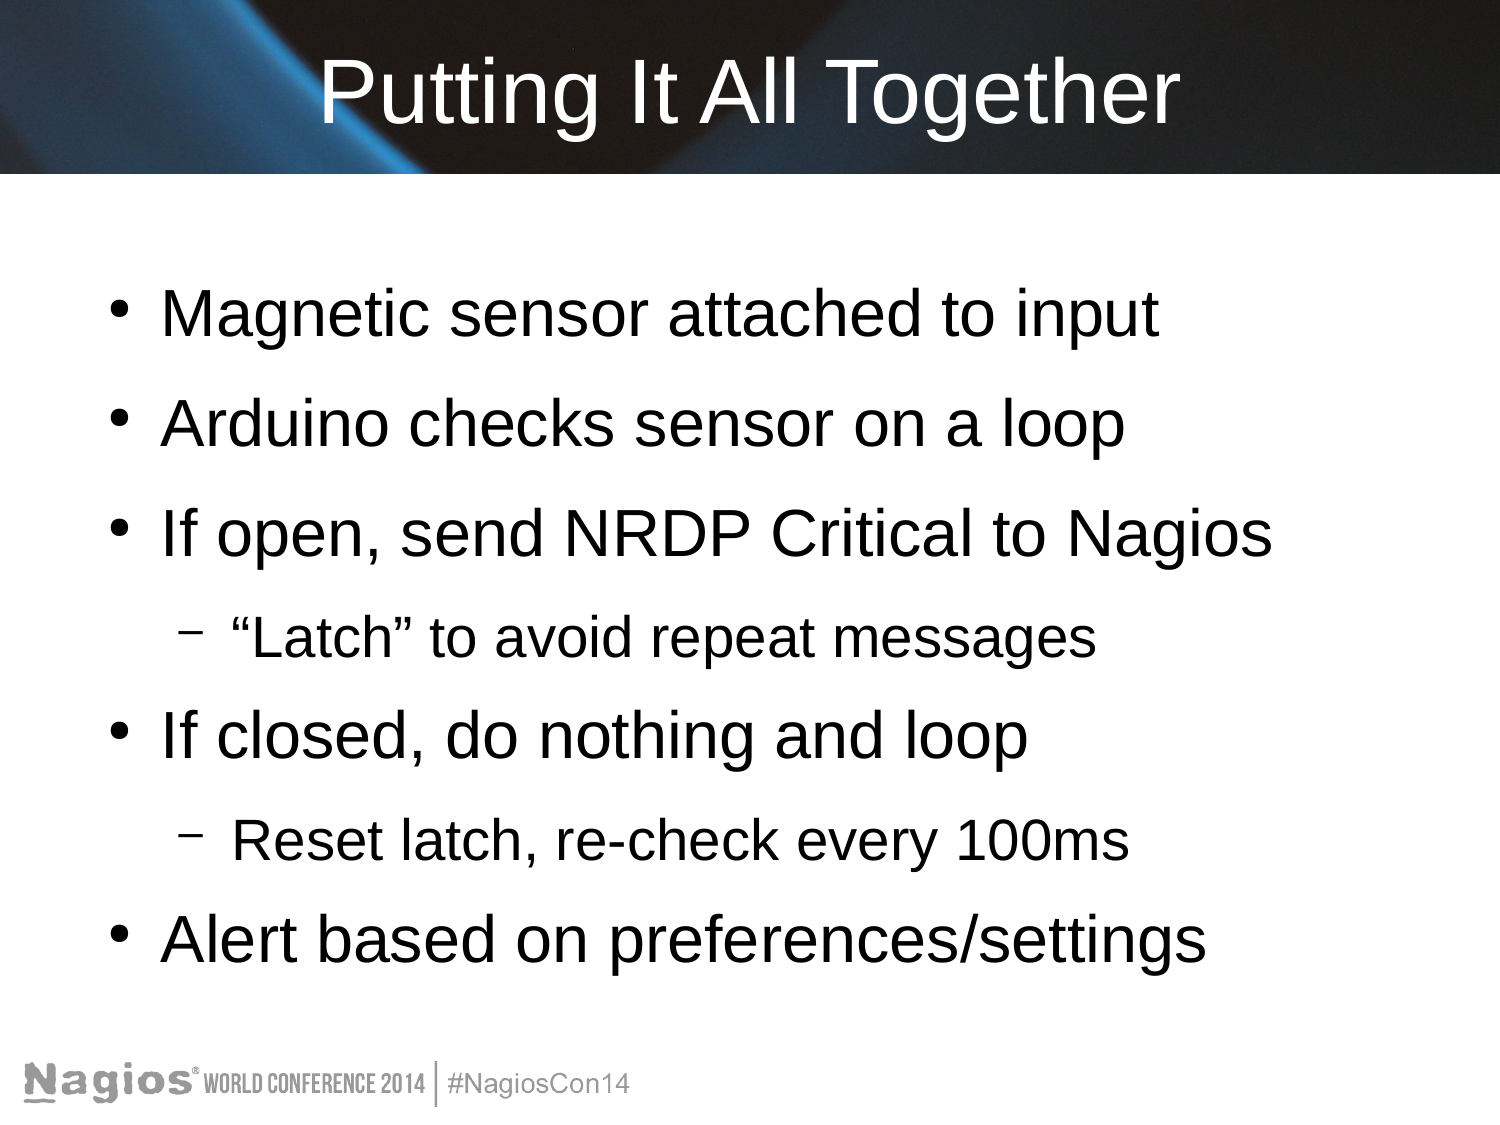

# Putting It All Together
Magnetic sensor attached to input
Arduino checks sensor on a loop
If open, send NRDP Critical to Nagios
“Latch” to avoid repeat messages
If closed, do nothing and loop
Reset latch, re-check every 100ms
Alert based on preferences/settings